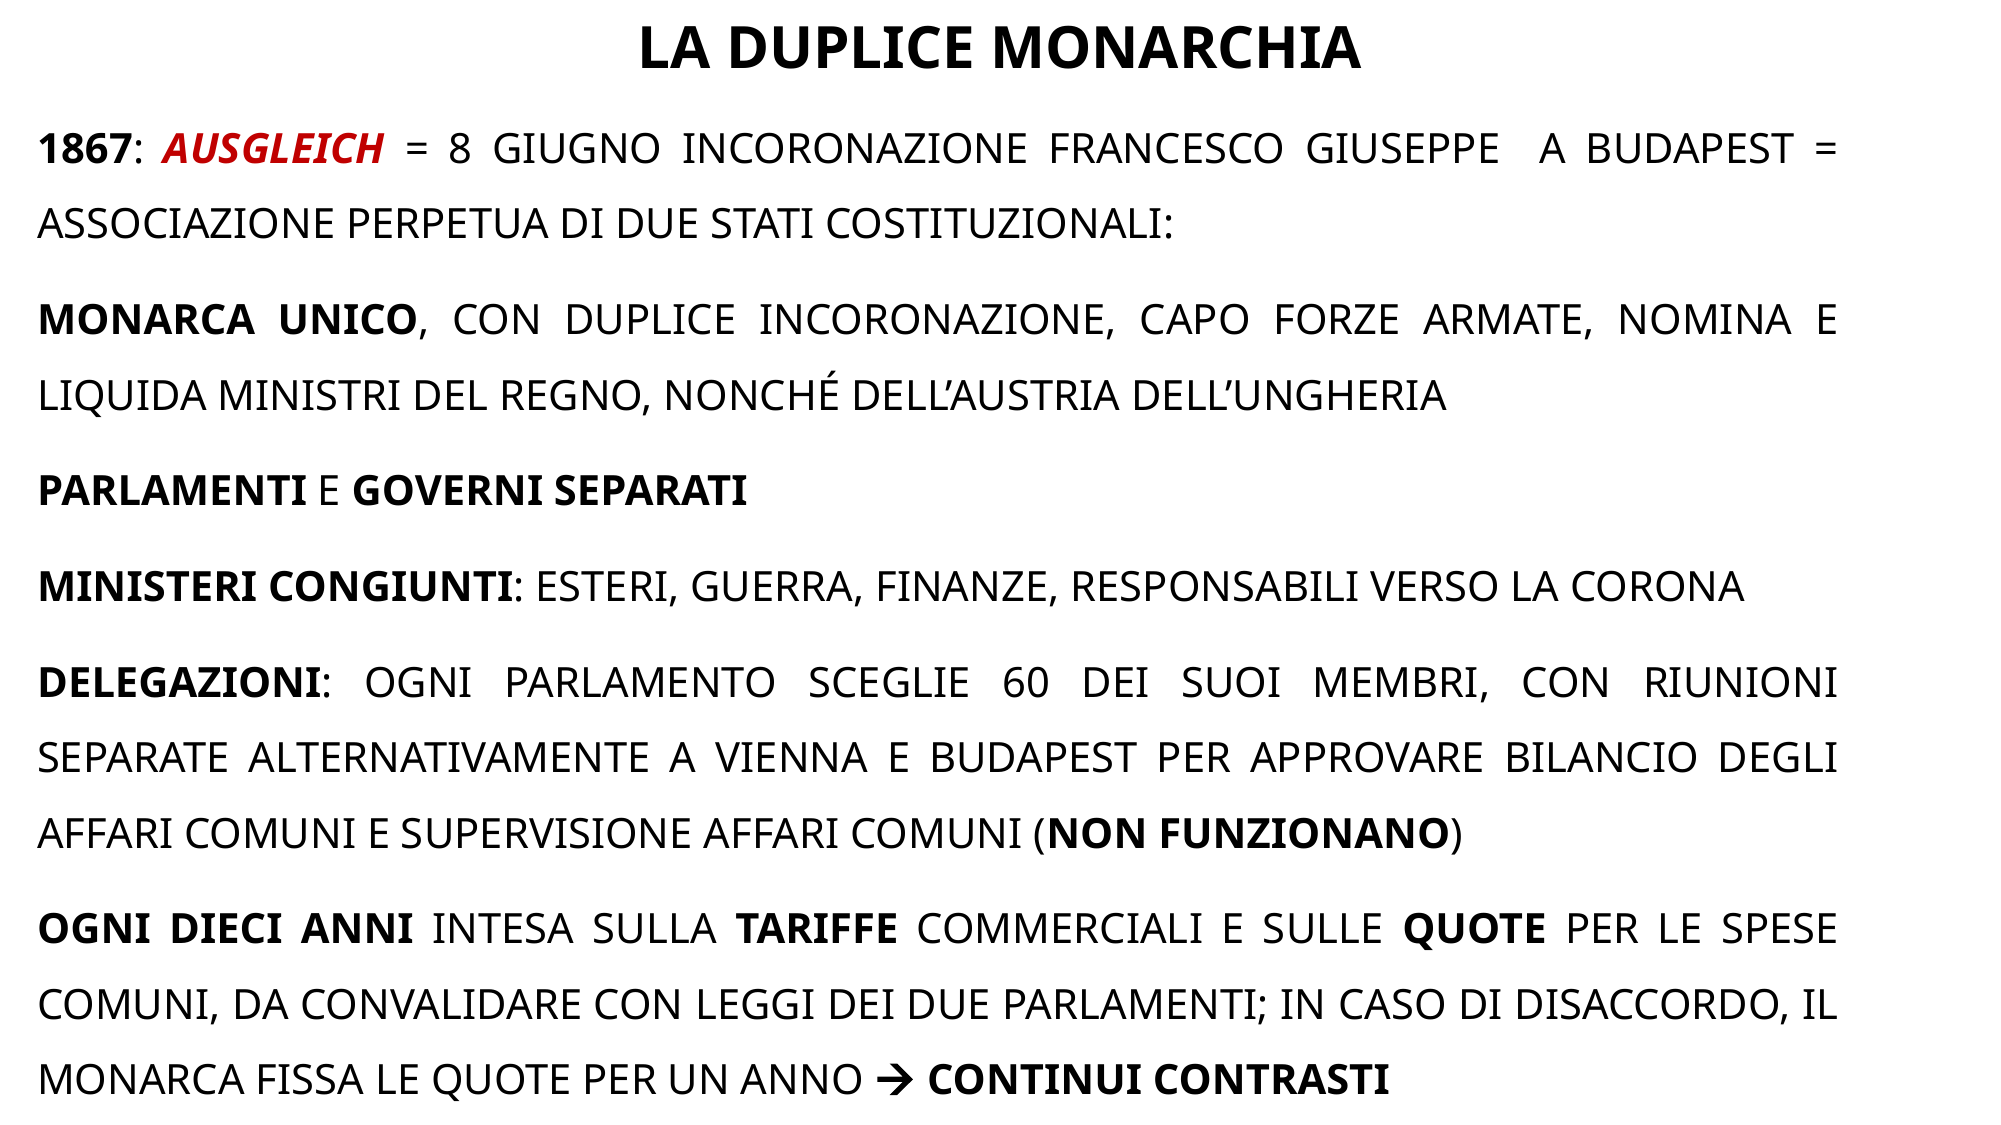

# LA DUPLICE MONARCHIA
1867: AUSGLEICH = 8 giugno incoronazione FRANCESCO GIUSEPPE a Budapest = associazione perpetua di due Stati costituzionali:
monarca unico, con duplice incoronazione, capo forze armate, nomina e liquida ministri del regno, nonché dell’AUSTRIA dell’UNGHERIA
parlamenti e governi separati
ministeri congiunti: esteri, guerra, finanze, responsabili verso la corona
delegazioni: ogni parlamento sceglie 60 dei suoi membri, con riunioni separate alternativamente a Vienna e Budapest per approvare bilancio degli affari comuni e supervisione affari comuni (NON FUNZIONANO)
ogni dieci anni intesa sulla tariffe commerciali e sulle quote per le spese comuni, da convalidare con leggi dei due parlamenti; in caso di disaccordo, il monarca fissa le quote per un anno  CONTINUI CONTRASTI